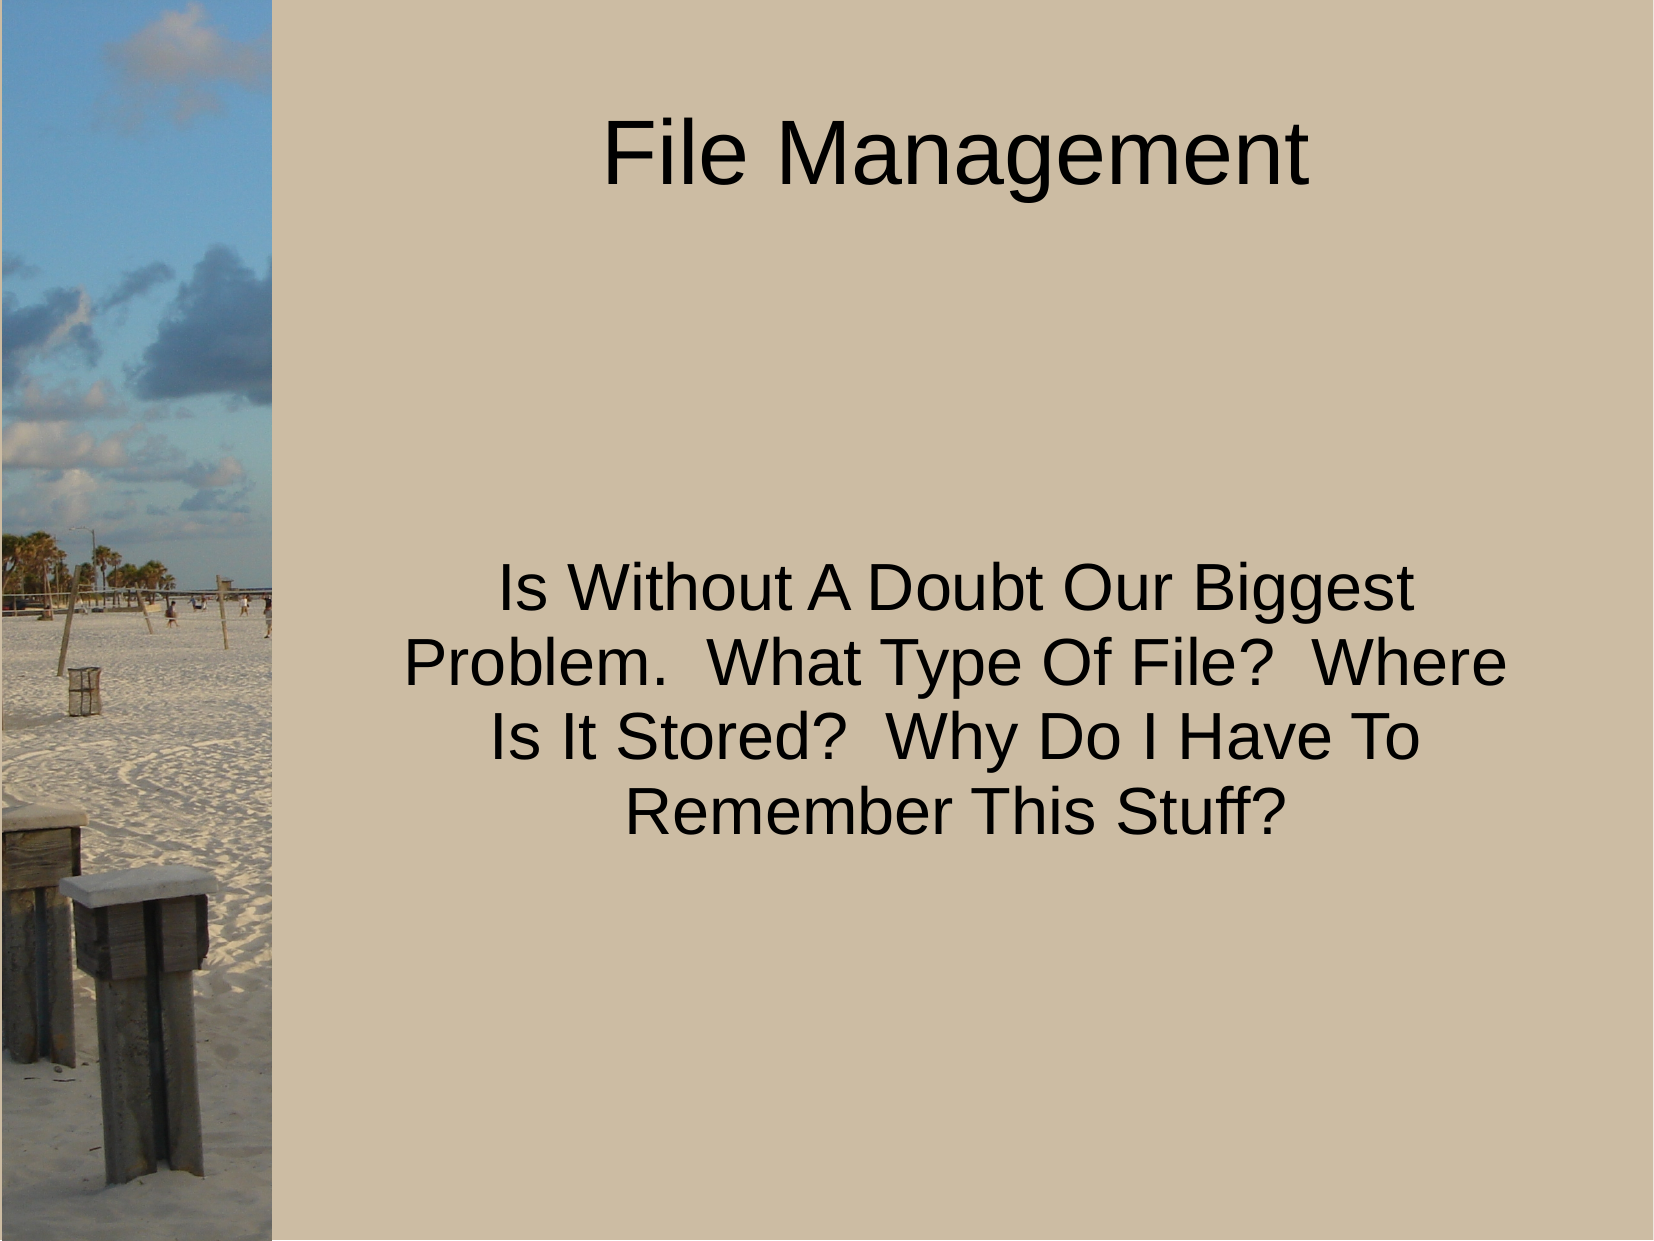

# File Management
Is Without A Doubt Our Biggest
Problem. What Type Of File? Where
Is It Stored? Why Do I Have To
Remember This Stuff?